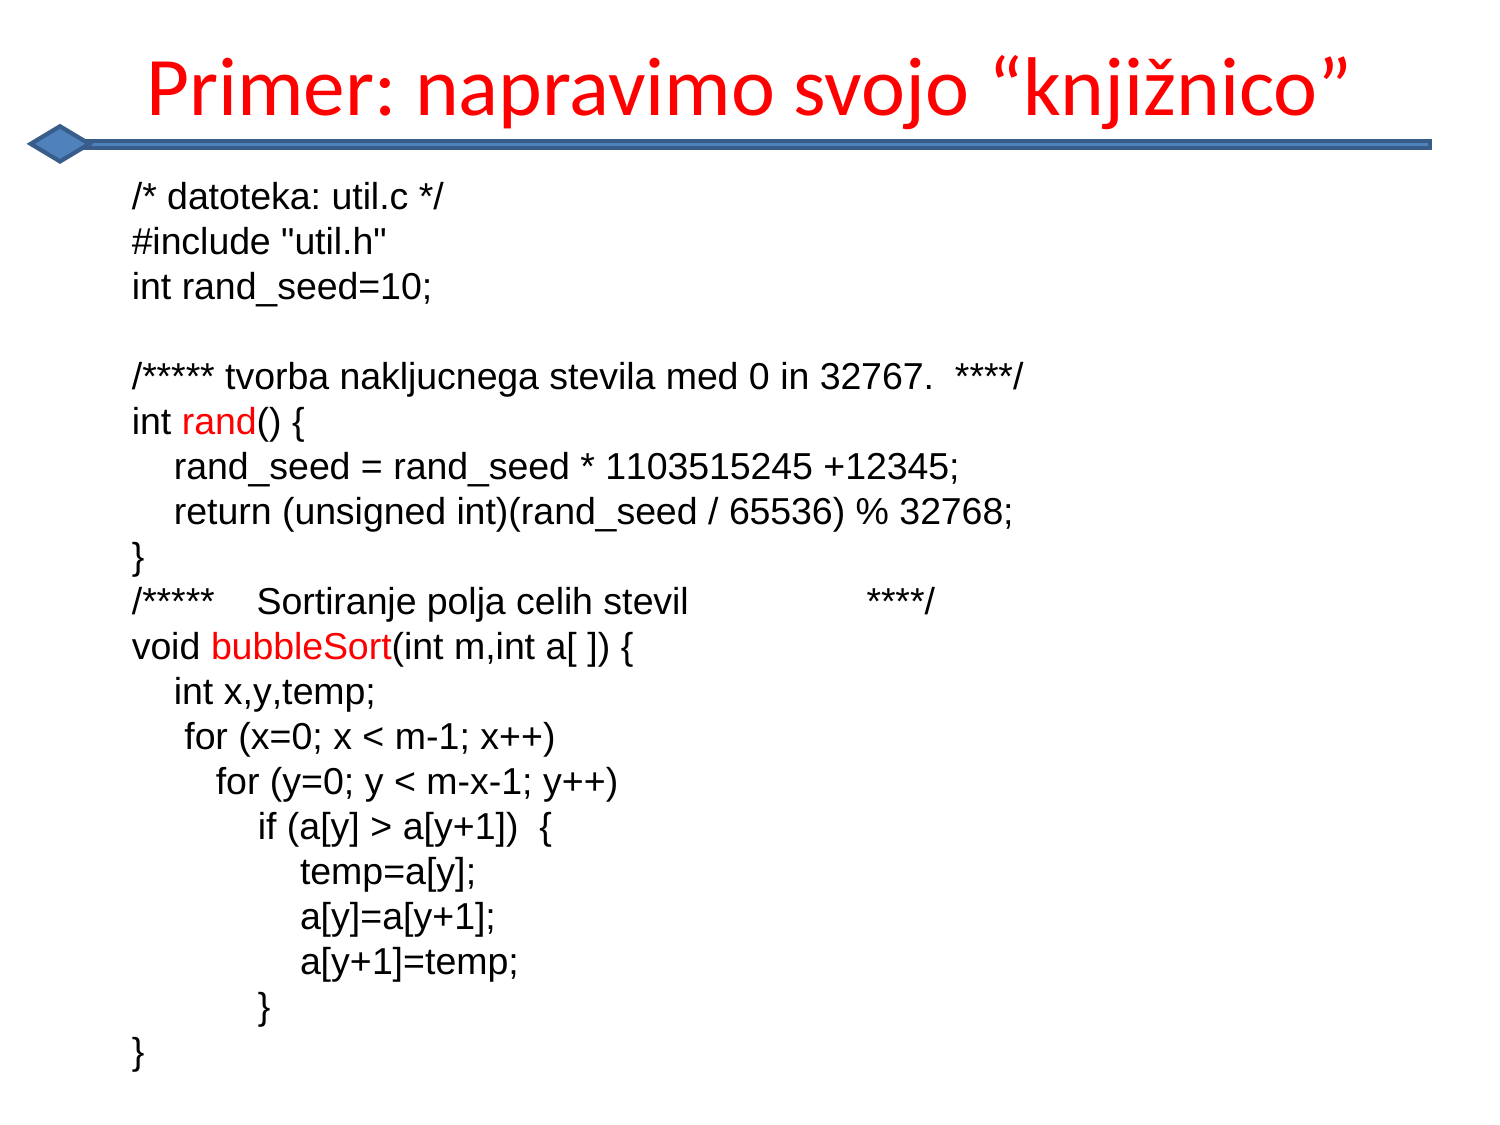

# Primer: napravimo svojo “knjižnico”
/* datoteka: util.c */
#include "util.h"
int rand_seed=10;
/***** tvorba nakljucnega stevila med 0 in 32767. ****/
int rand() {
 rand_seed = rand_seed * 1103515245 +12345;
 return (unsigned int)(rand_seed / 65536) % 32768;
}
/***** Sortiranje polja celih stevil ****/
void bubbleSort(int m,int a[ ]) {
 int x,y,temp;
 for (x=0; x < m-1; x++)
 for (y=0; y < m-x-1; y++)
 if (a[y] > a[y+1]) {
 temp=a[y];
 a[y]=a[y+1];
 a[y+1]=temp;
 }
}